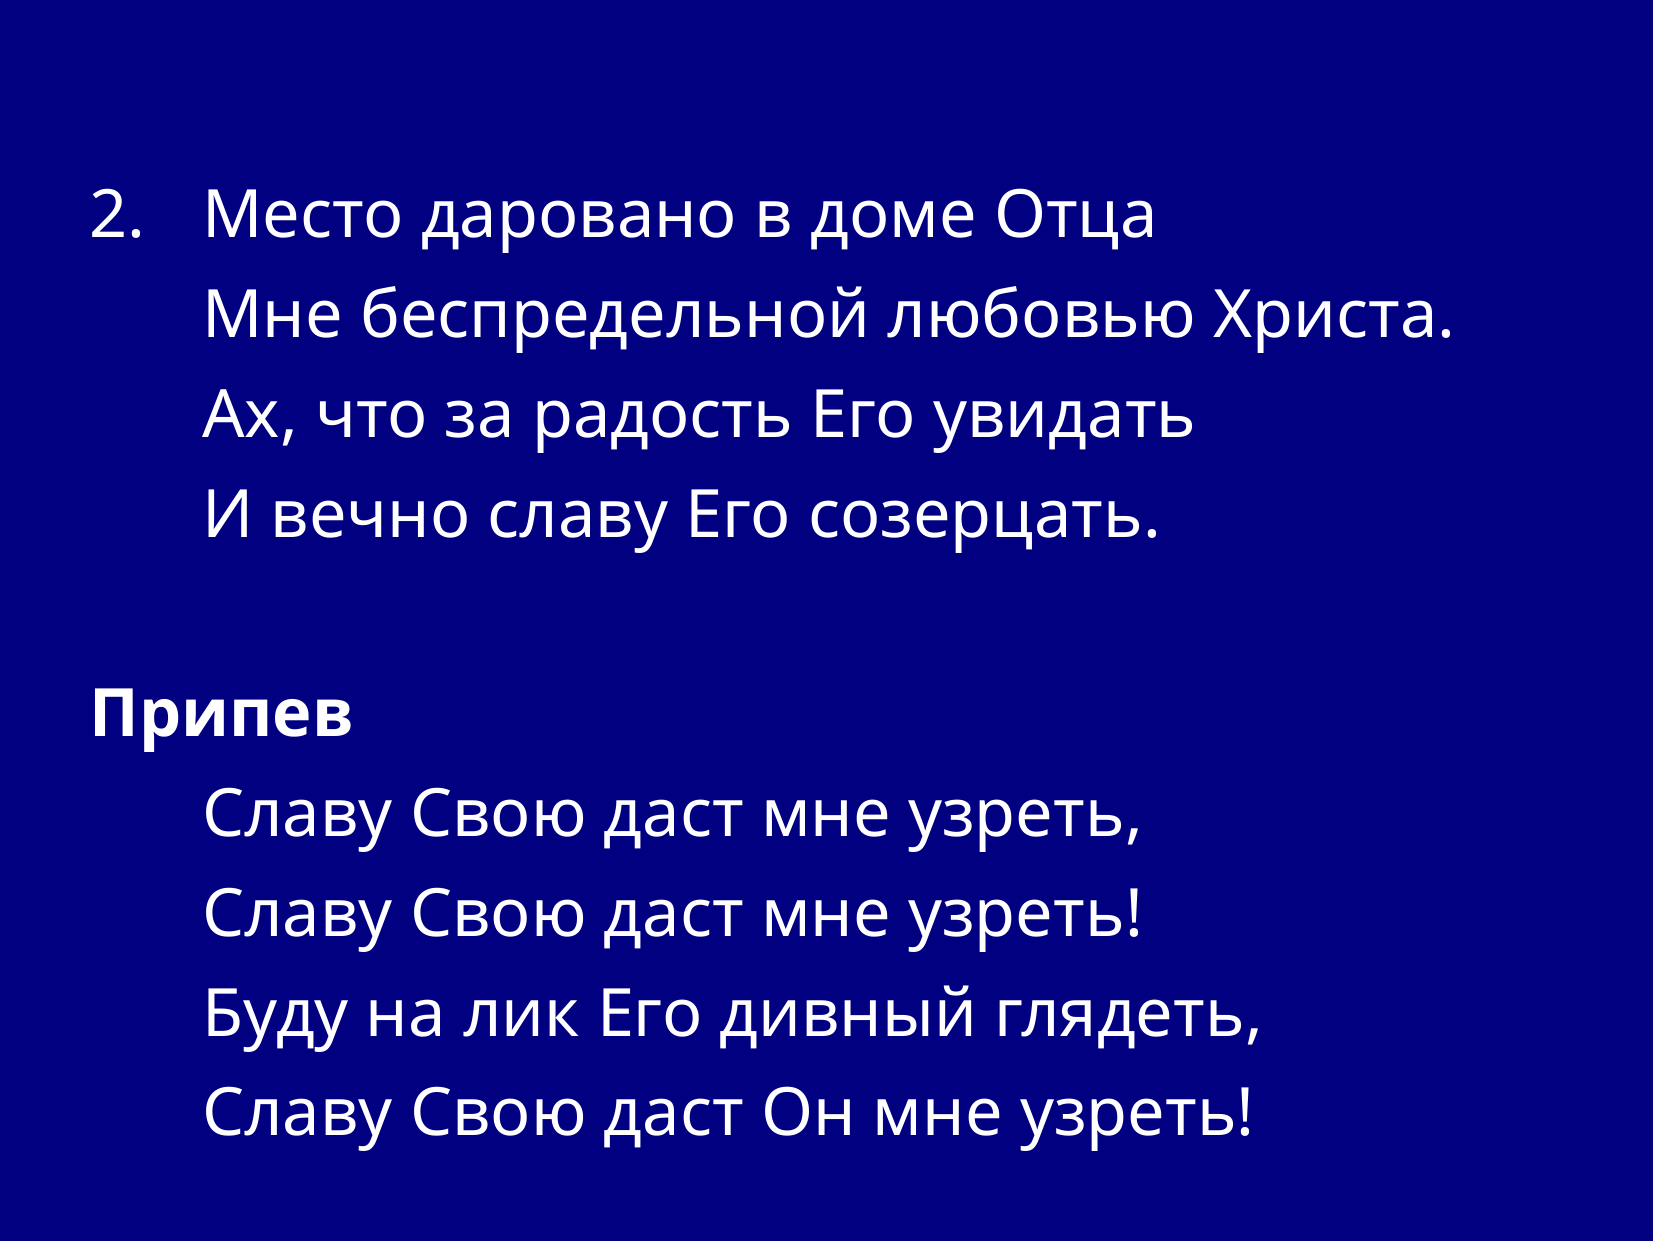

2.	Место даровано в доме Отца
	Мне беспредельной любовью Христа.
	Ах, что за радость Его увидать
	И вечно славу Его созерцать.
Припев
	Славу Свою даст мне узреть,
	Славу Свою даст мне узреть!
	Буду на лик Его дивный глядеть,
	Славу Свою даст Он мне узреть!